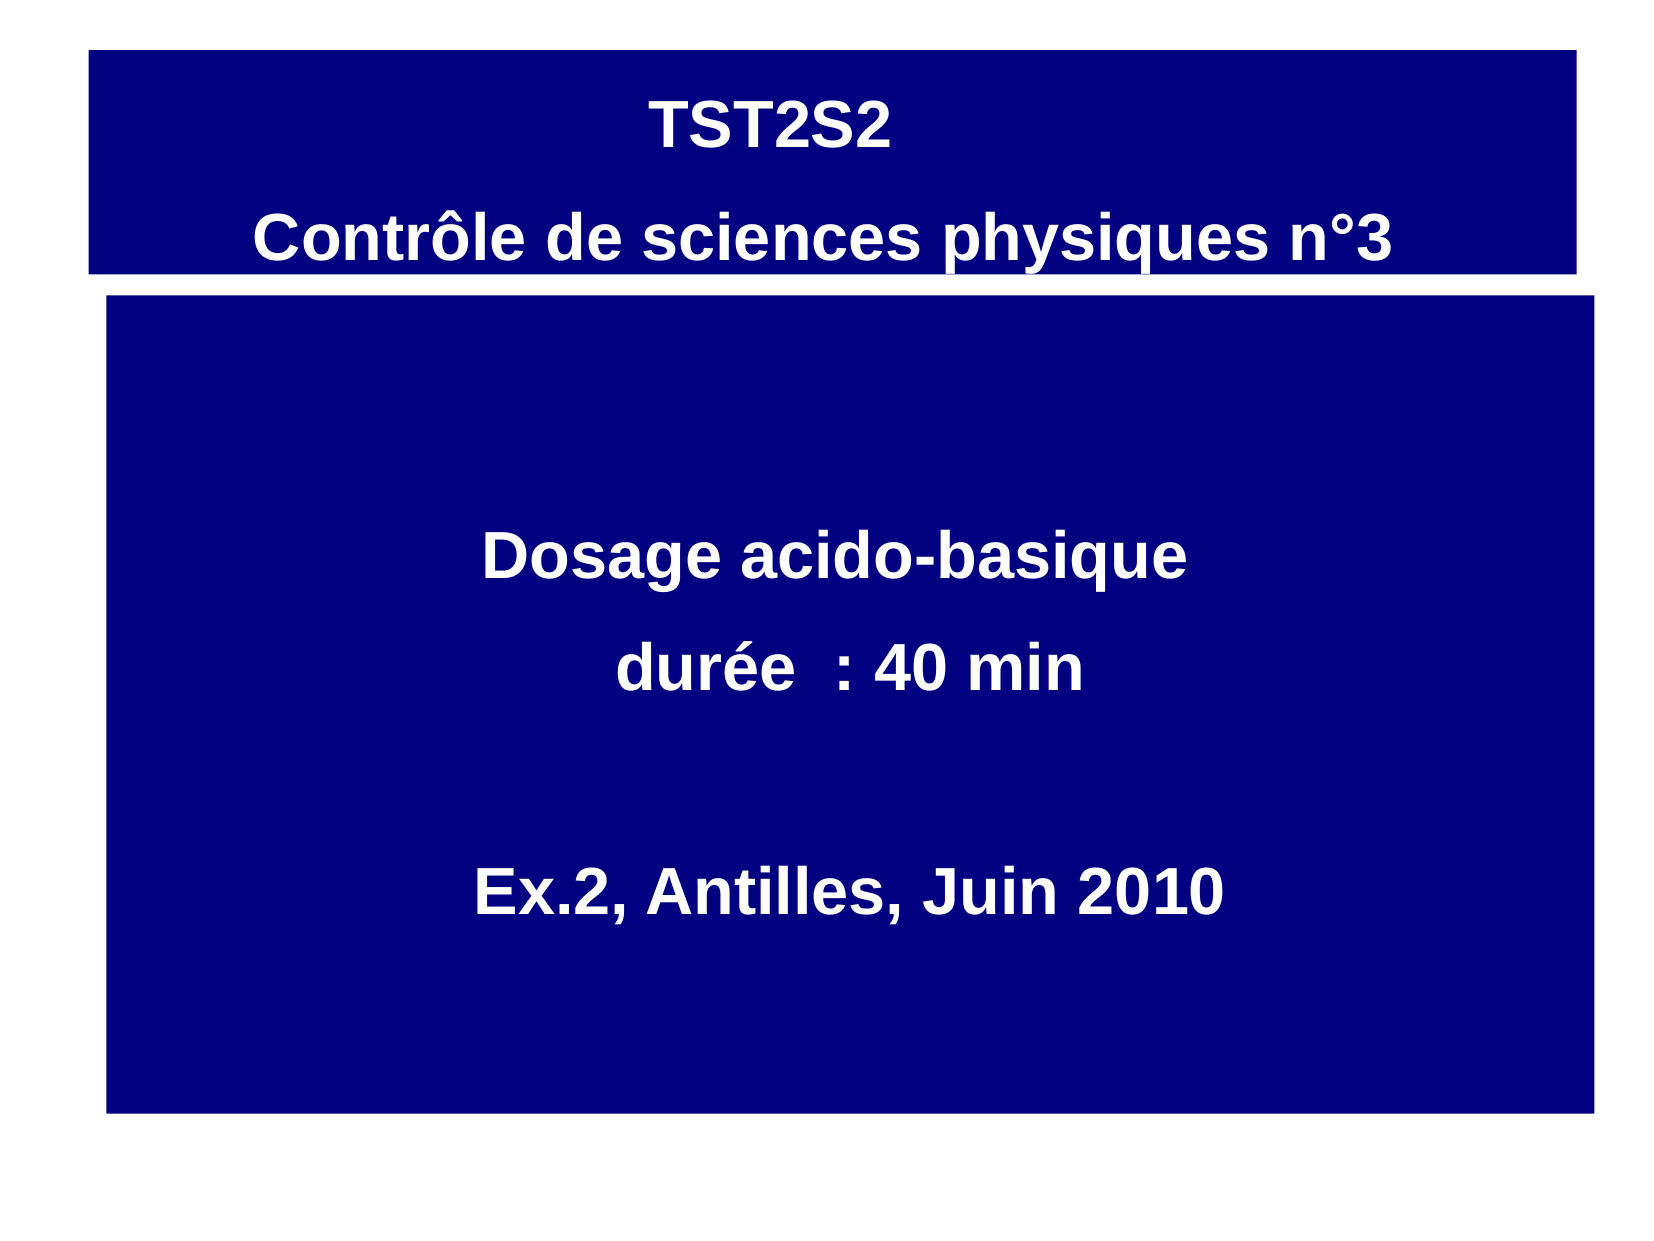

# TST2S2 Contrôle de sciences physiques n°3
Dosage acido-basique
durée  : 40 min
Ex.2, Antilles, Juin 2010